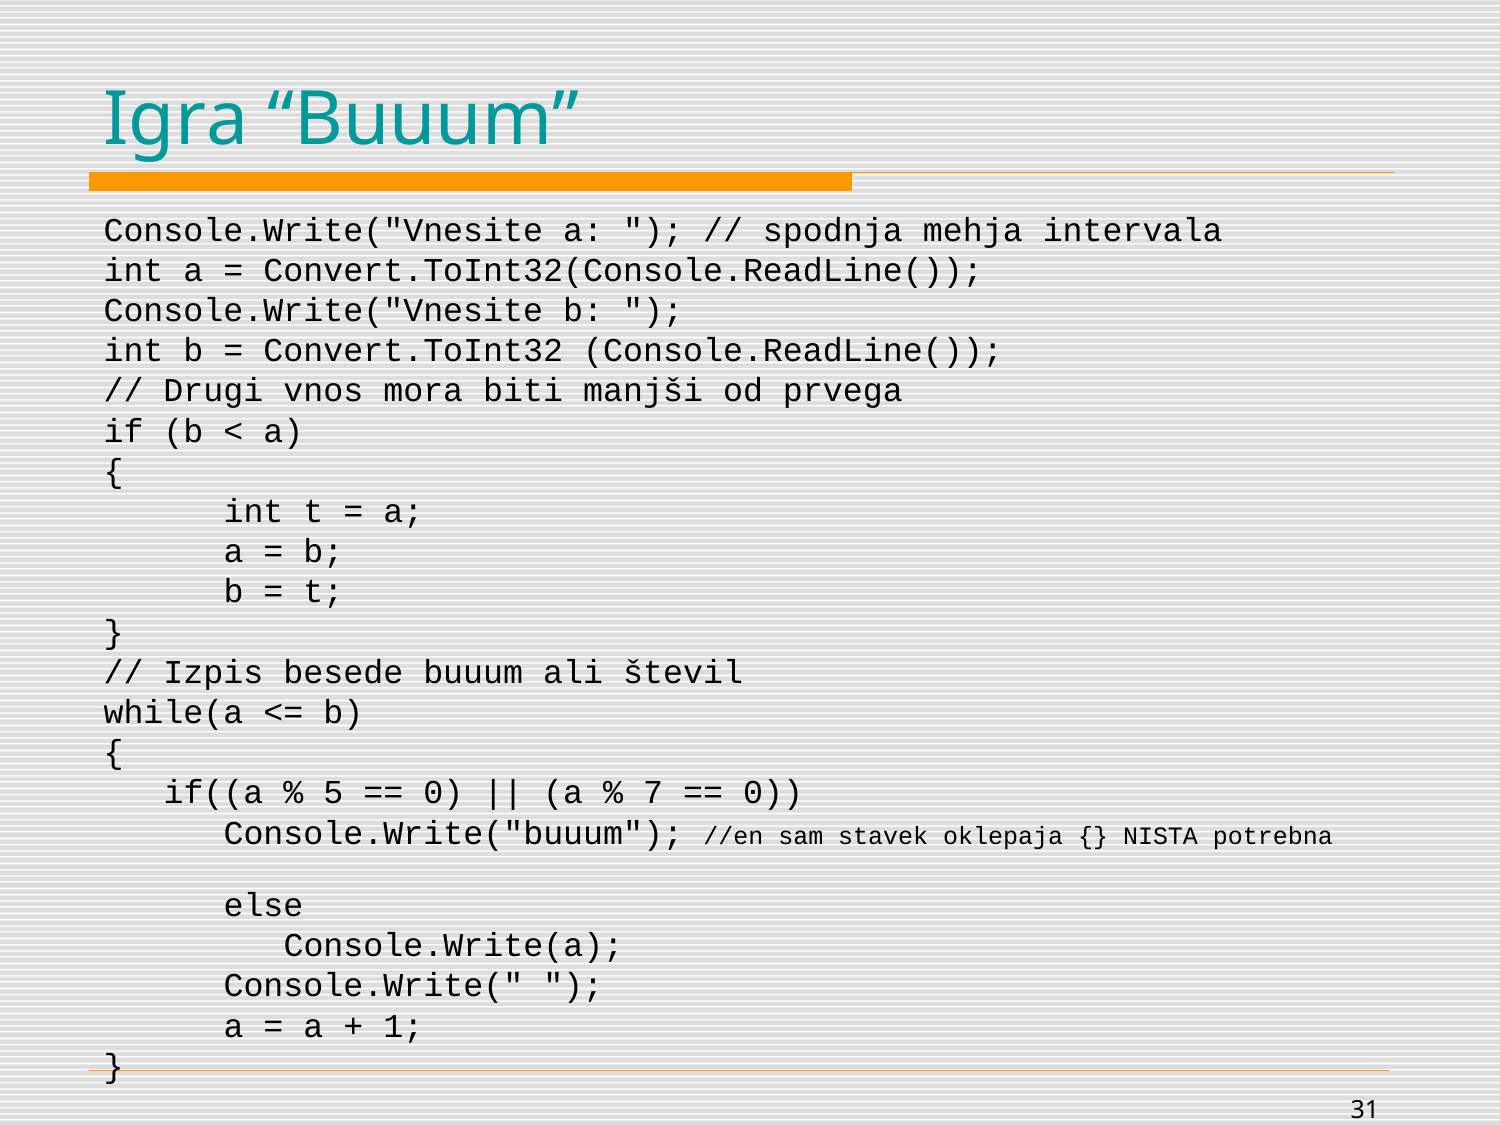

# Igra “Buuum”
Console.Write("Vnesite a: "); // spodnja mehja intervala
int a = Convert.ToInt32(Console.ReadLine());
Console.Write("Vnesite b: ");
int b = Convert.ToInt32 (Console.ReadLine());
// Drugi vnos mora biti manjši od prvega
if (b < a)
{
 int t = a;
 a = b;
 b = t;
}
// Izpis besede buuum ali števil
while(a <= b)
{
 if((a % 5 == 0) || (a % 7 == 0))
 Console.Write("buuum");	//en sam stavek oklepaja {} NISTA potrebna
 else
 Console.Write(a);
 Console.Write(" ");
 a = a + 1;
}